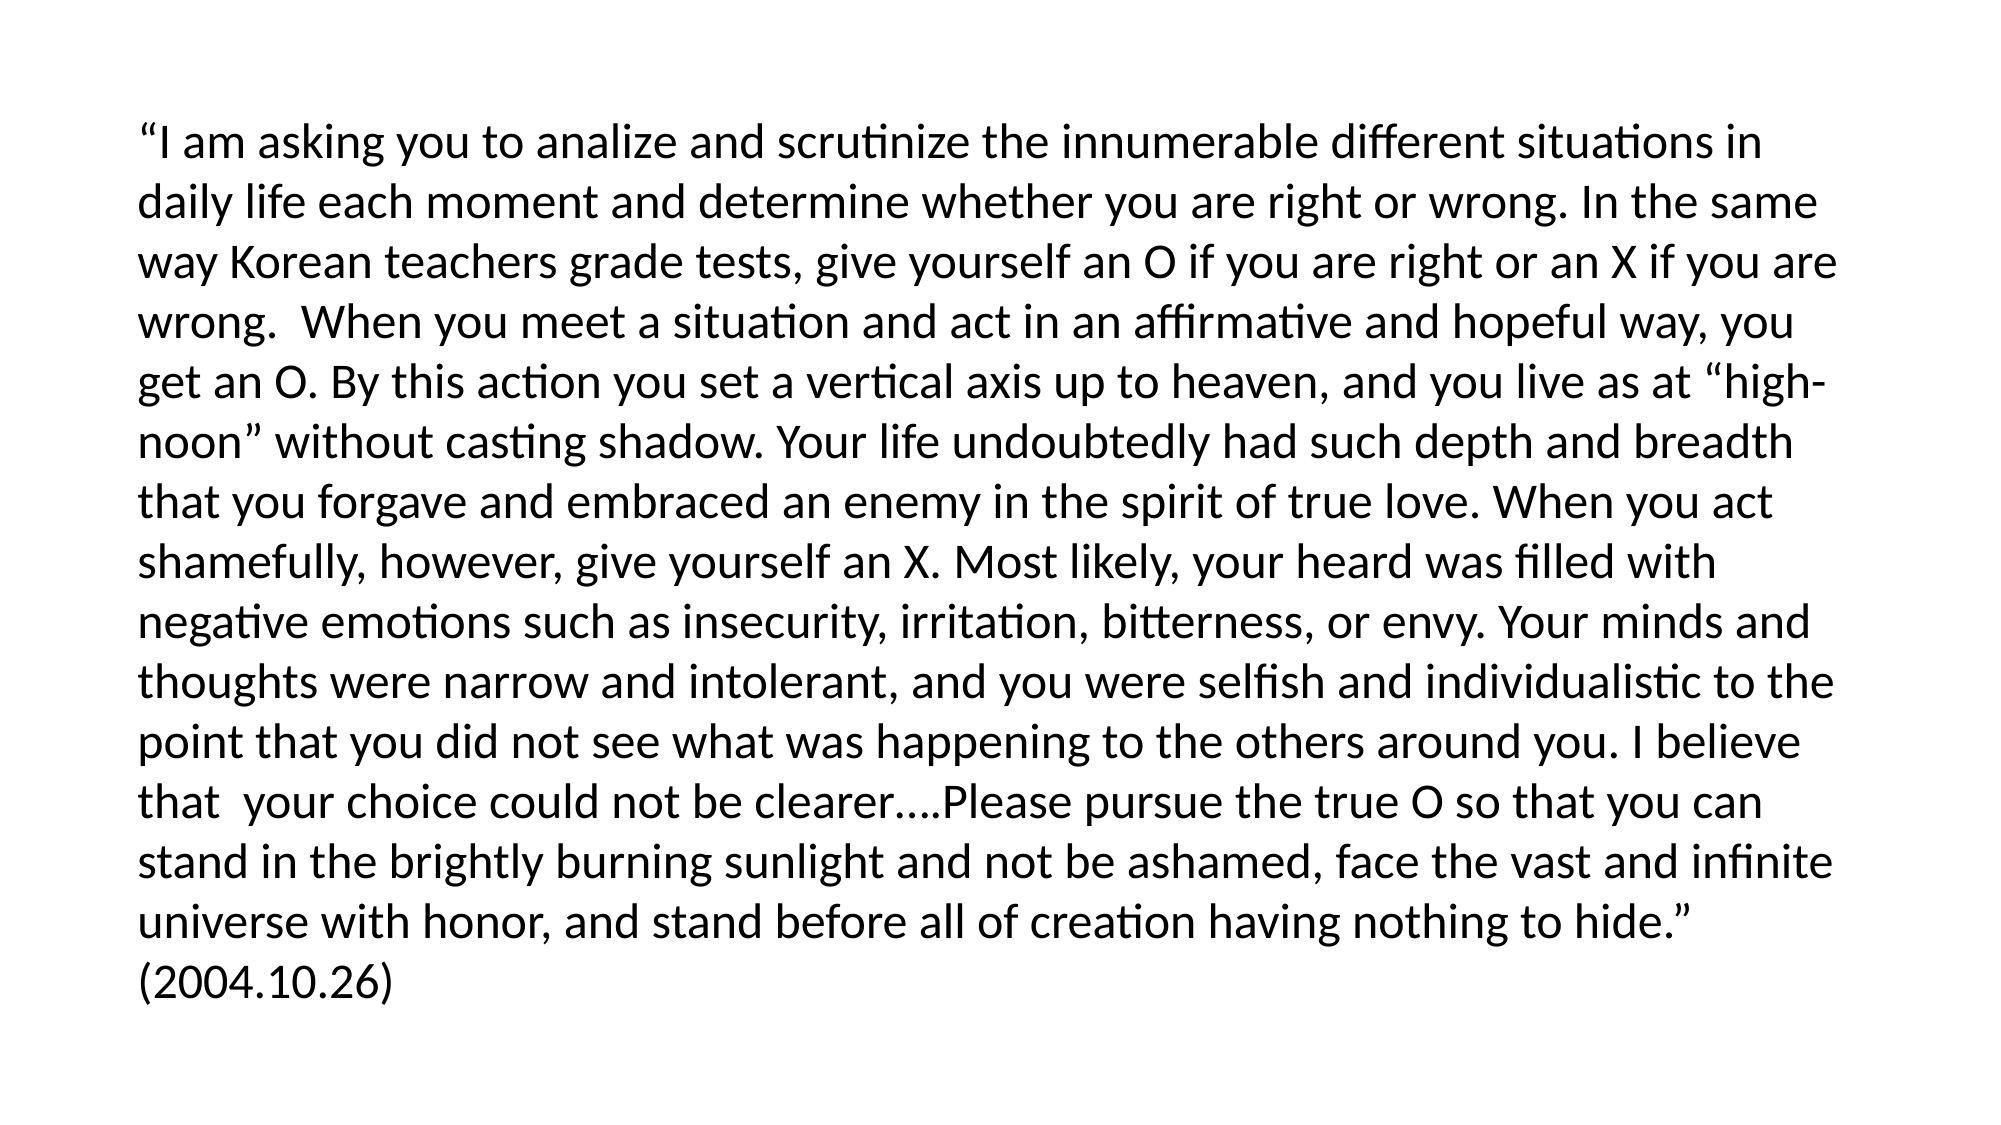

“I am asking you to analize and scrutinize the innumerable different situations in daily life each moment and determine whether you are right or wrong. In the same way Korean teachers grade tests, give yourself an O if you are right or an X if you are wrong. When you meet a situation and act in an affirmative and hopeful way, you get an O. By this action you set a vertical axis up to heaven, and you live as at “high-noon” without casting shadow. Your life undoubtedly had such depth and breadth that you forgave and embraced an enemy in the spirit of true love. When you act shamefully, however, give yourself an X. Most likely, your heard was filled with negative emotions such as insecurity, irritation, bitterness, or envy. Your minds and thoughts were narrow and intolerant, and you were selfish and individualistic to the point that you did not see what was happening to the others around you. I believe that your choice could not be clearer….Please pursue the true O so that you can stand in the brightly burning sunlight and not be ashamed, face the vast and infinite universe with honor, and stand before all of creation having nothing to hide.” (2004.10.26)